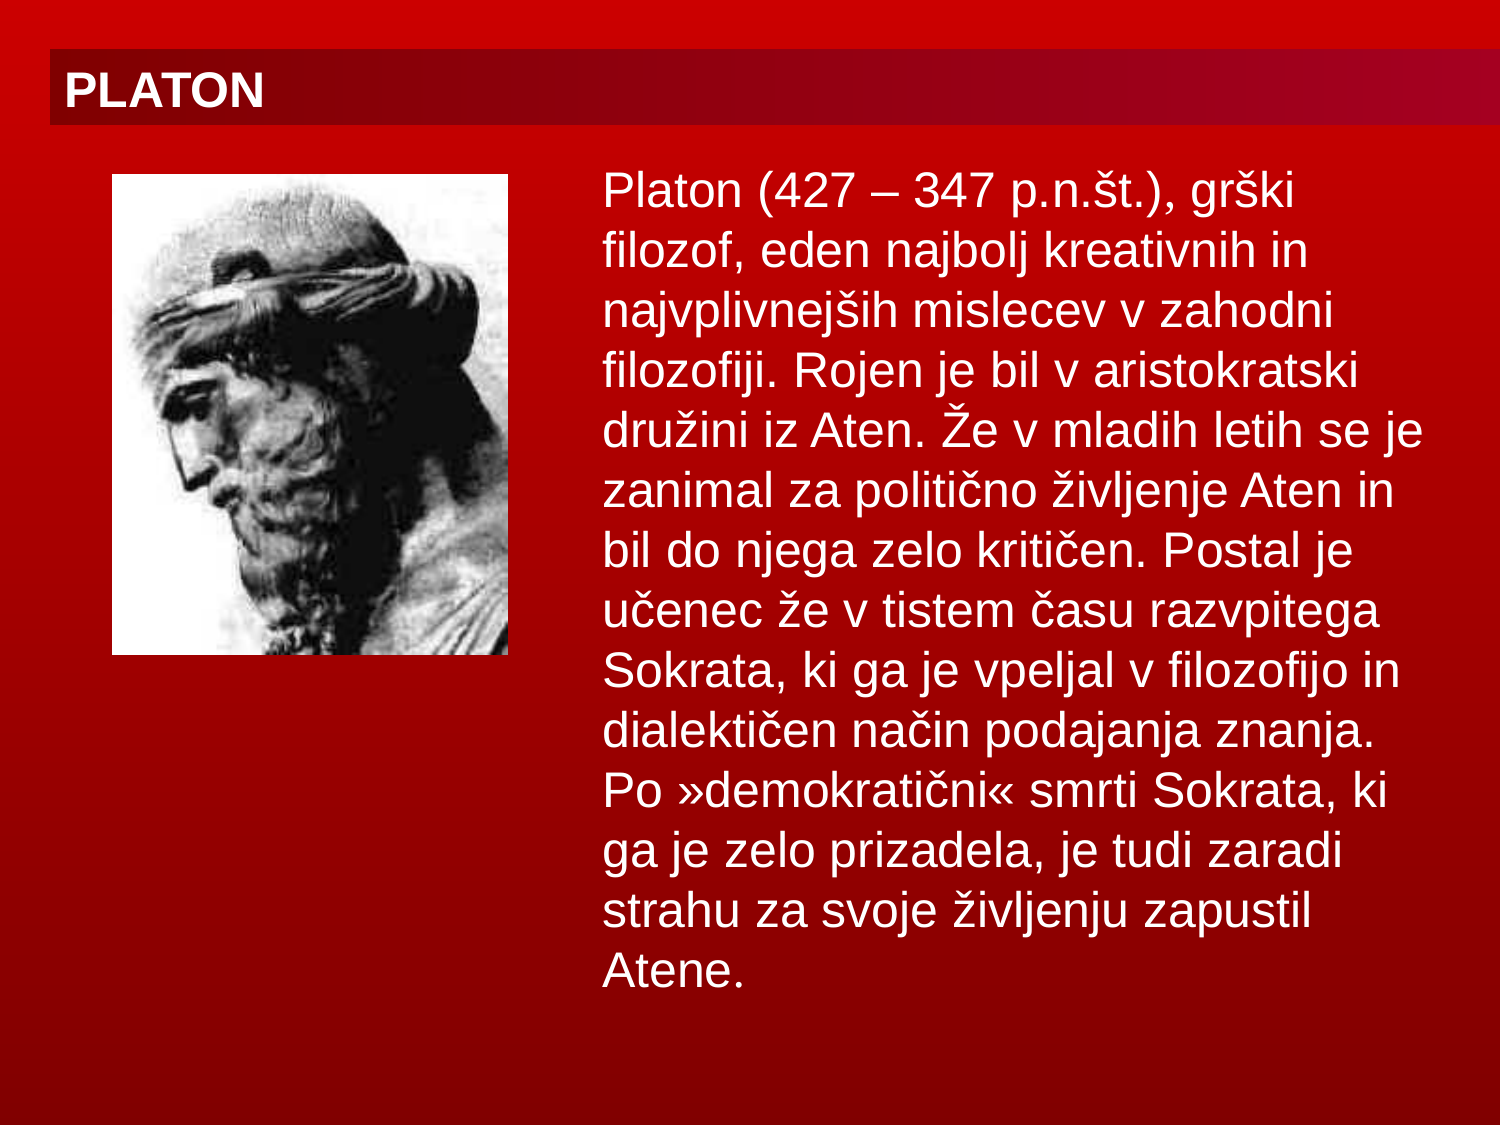

PLATON
Platon (427 – 347 p.n.št.), grški filozof, eden najbolj kreativnih in najvplivnejših mislecev v zahodni filozofiji. Rojen je bil v aristokratski družini iz Aten. Že v mladih letih se je zanimal za politično življenje Aten in bil do njega zelo kritičen. Postal je učenec že v tistem času razvpitega Sokrata, ki ga je vpeljal v filozofijo in dialektičen način podajanja znanja. Po »demokratični« smrti Sokrata, ki ga je zelo prizadela, je tudi zaradi strahu za svoje življenju zapustil Atene.